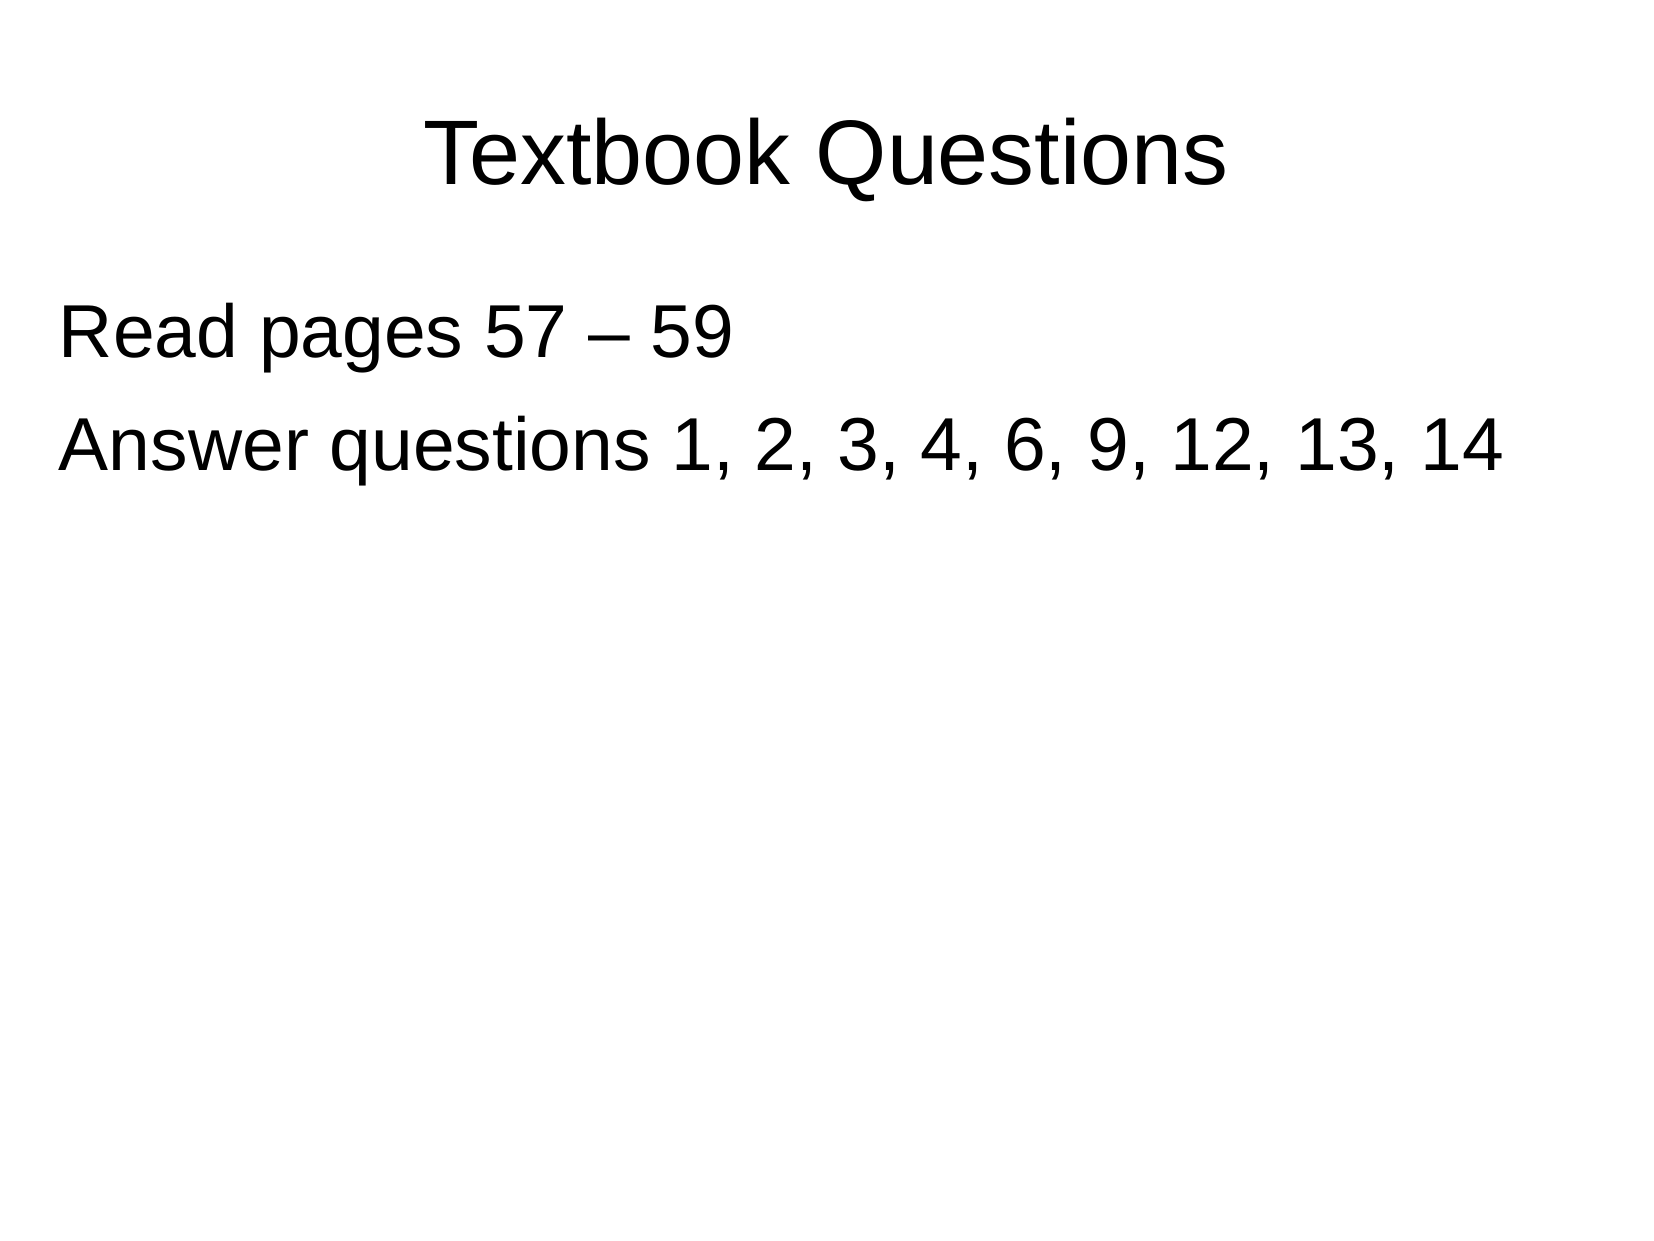

# Textbook Questions
Read pages 57 – 59
Answer questions 1, 2, 3, 4, 6, 9, 12, 13, 14